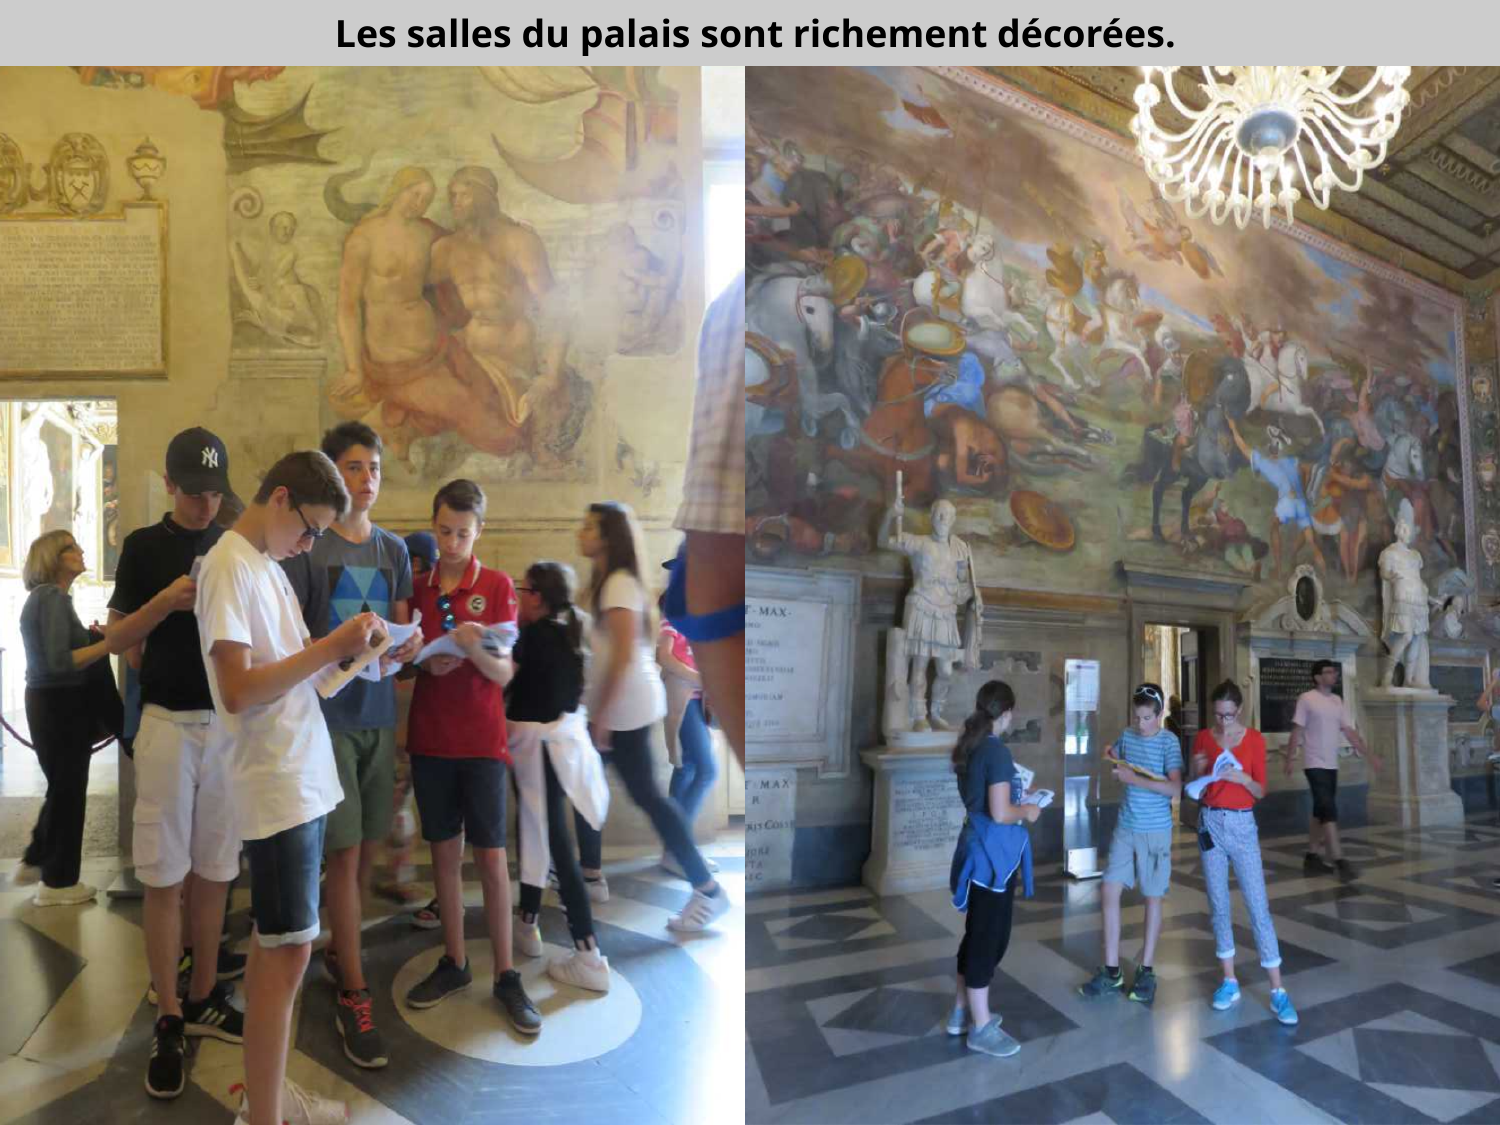

Les salles du palais sont richement décorées.